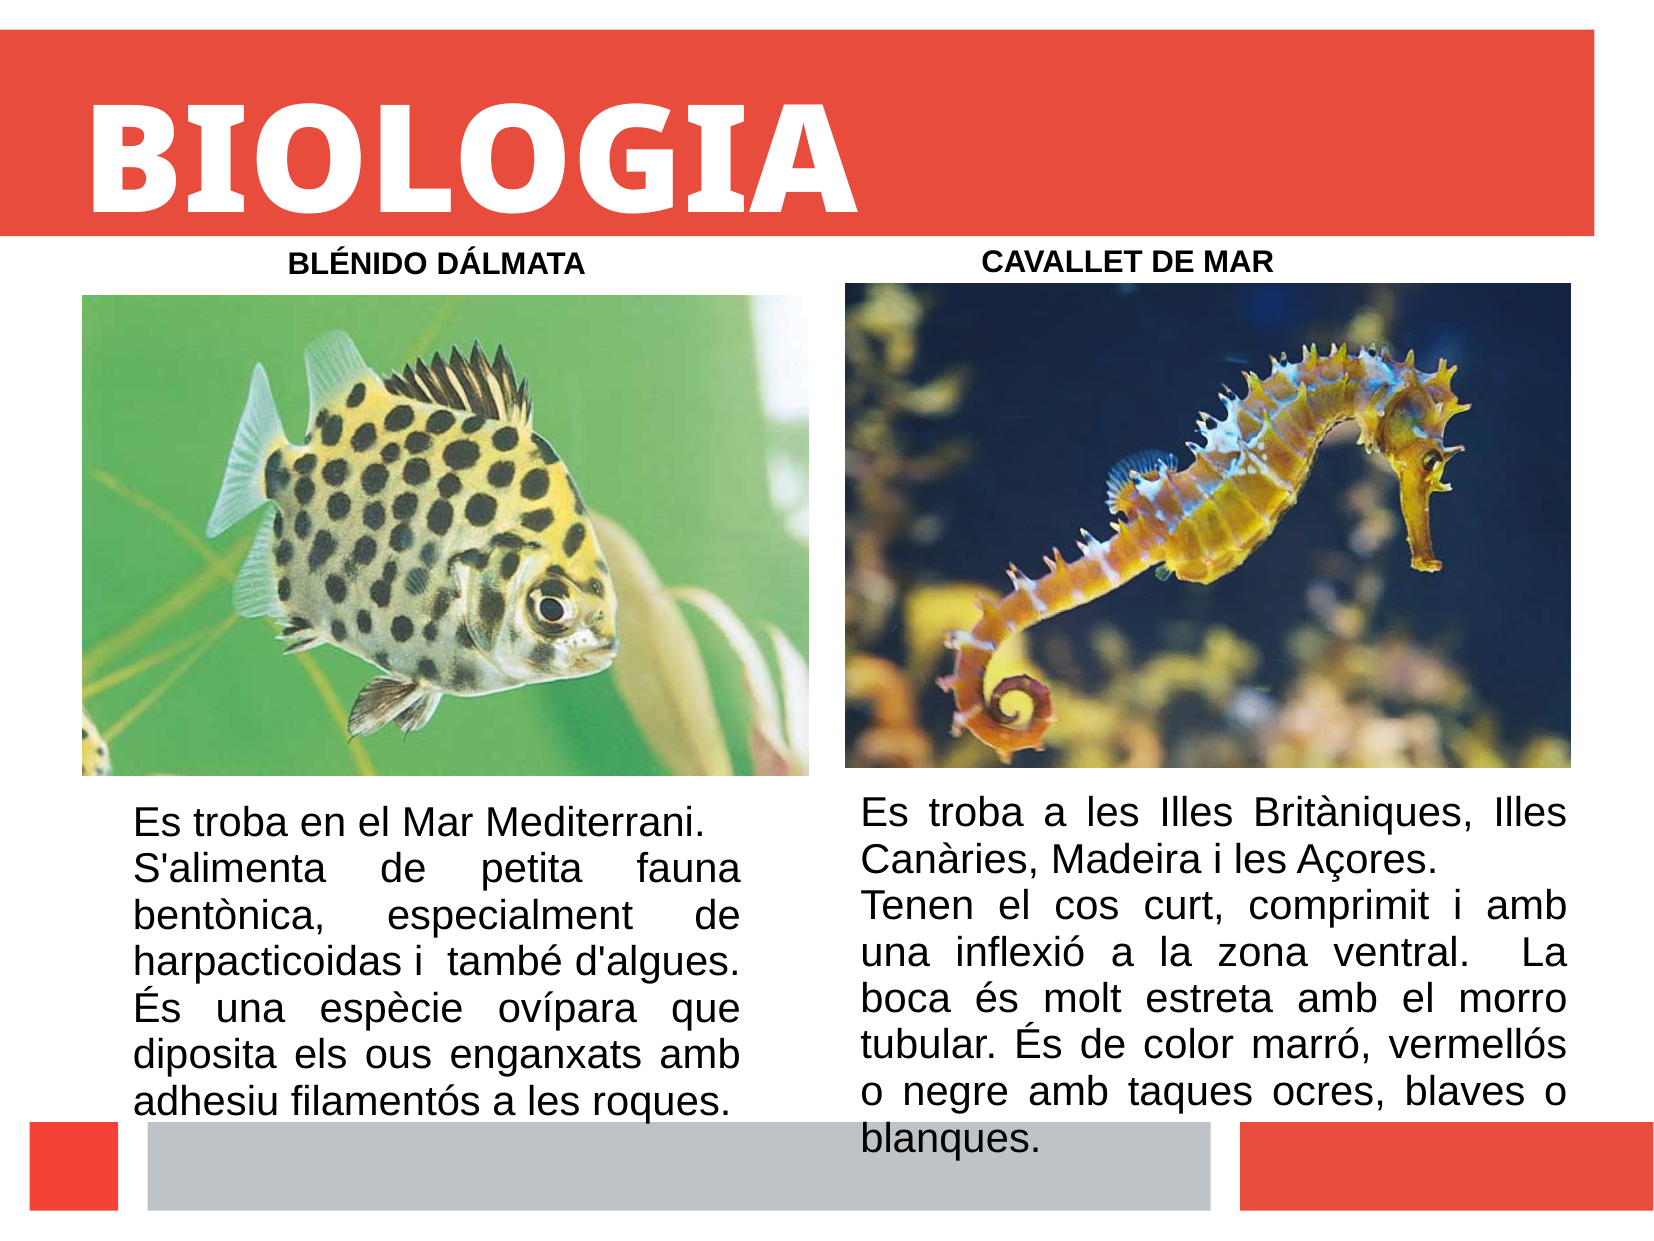

# BIOLOGIA
CAVALLET DE MAR
BLÉNIDO DÁLMATA
Es troba a les Illes Britàniques, Illes Canàries, Madeira i les Açores.
Tenen el cos curt, comprimit i amb una inflexió a la zona ventral. La boca és molt estreta amb el morro tubular. És de color marró, vermellós o negre amb taques ocres, blaves o blanques.
Es troba en el Mar Mediterrani.
S'alimenta de petita fauna bentònica, especialment de harpacticoidas i també d'algues. És una espècie ovípara que diposita els ous enganxats amb adhesiu filamentós a les roques.